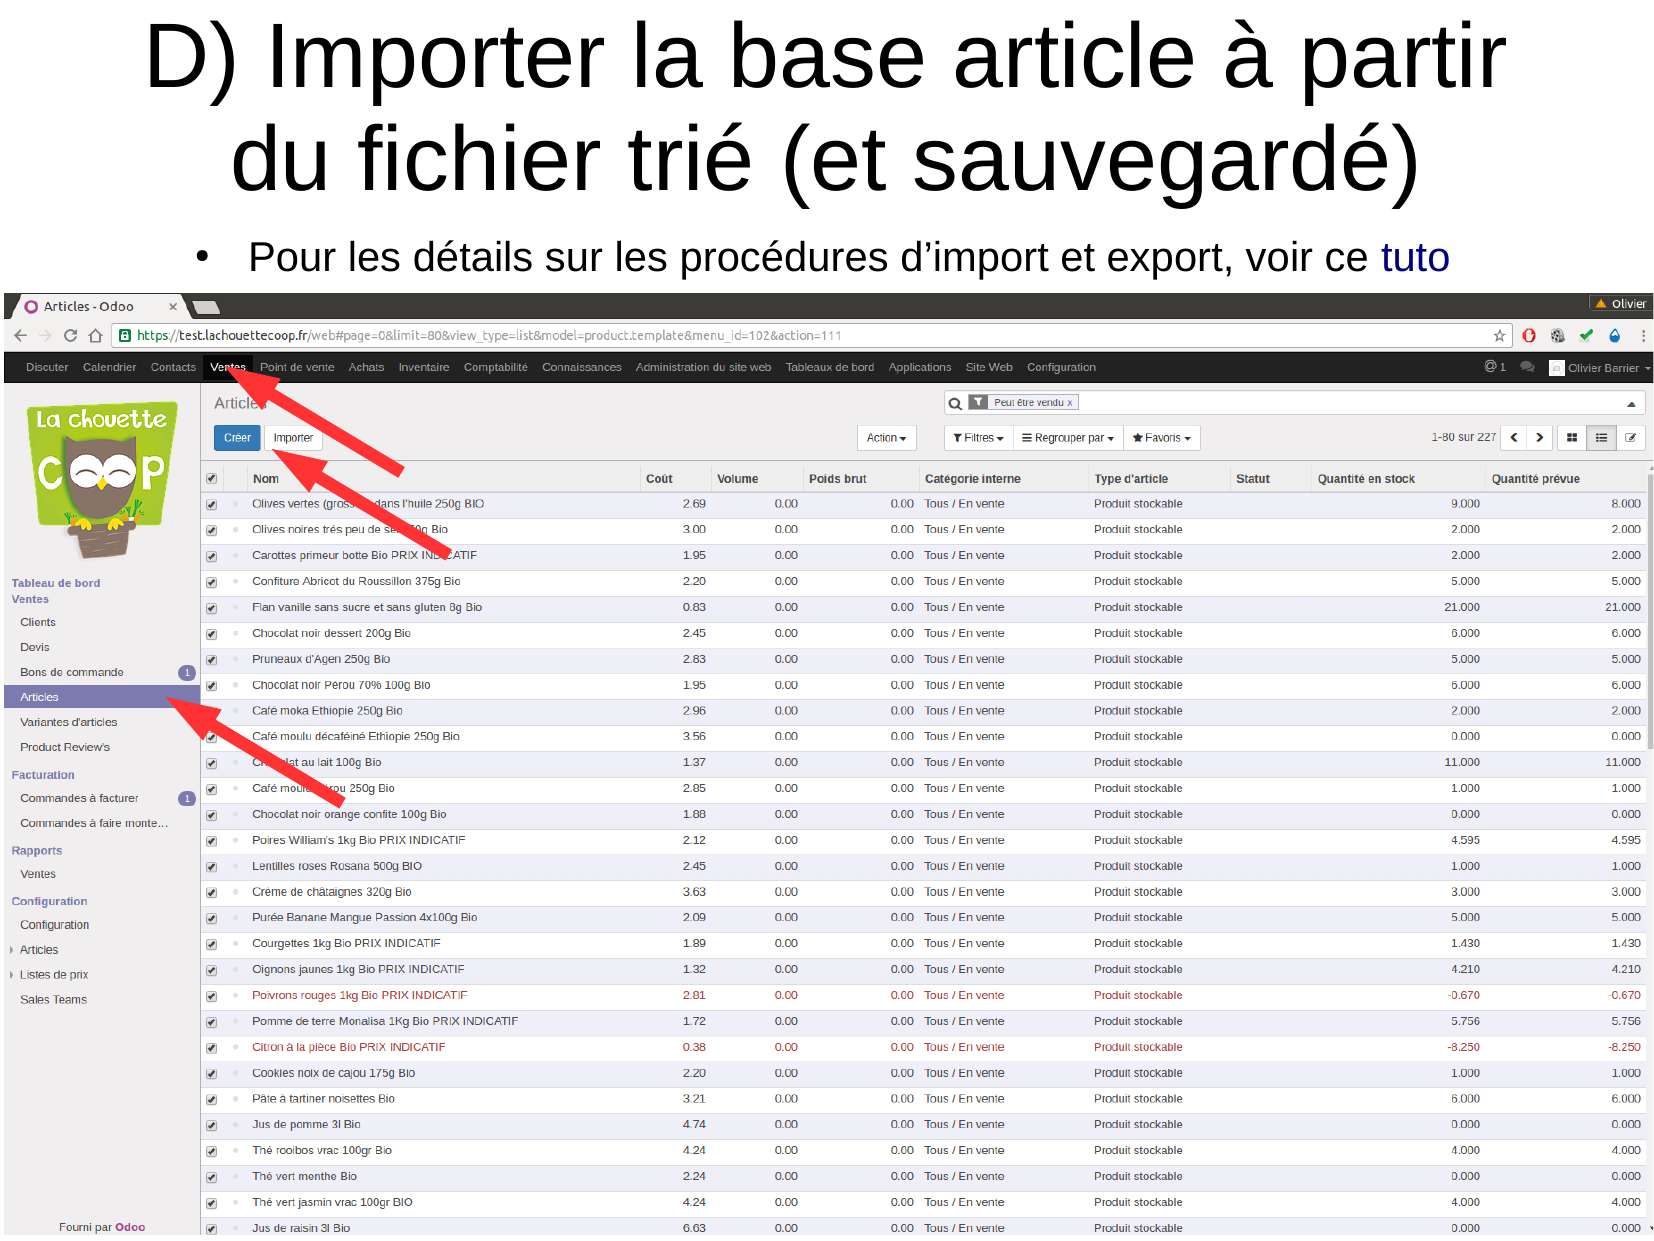

# D) Importer la base article à partir du fichier trié (et sauvegardé)
Pour les détails sur les procédures d’import et export, voir ce tuto